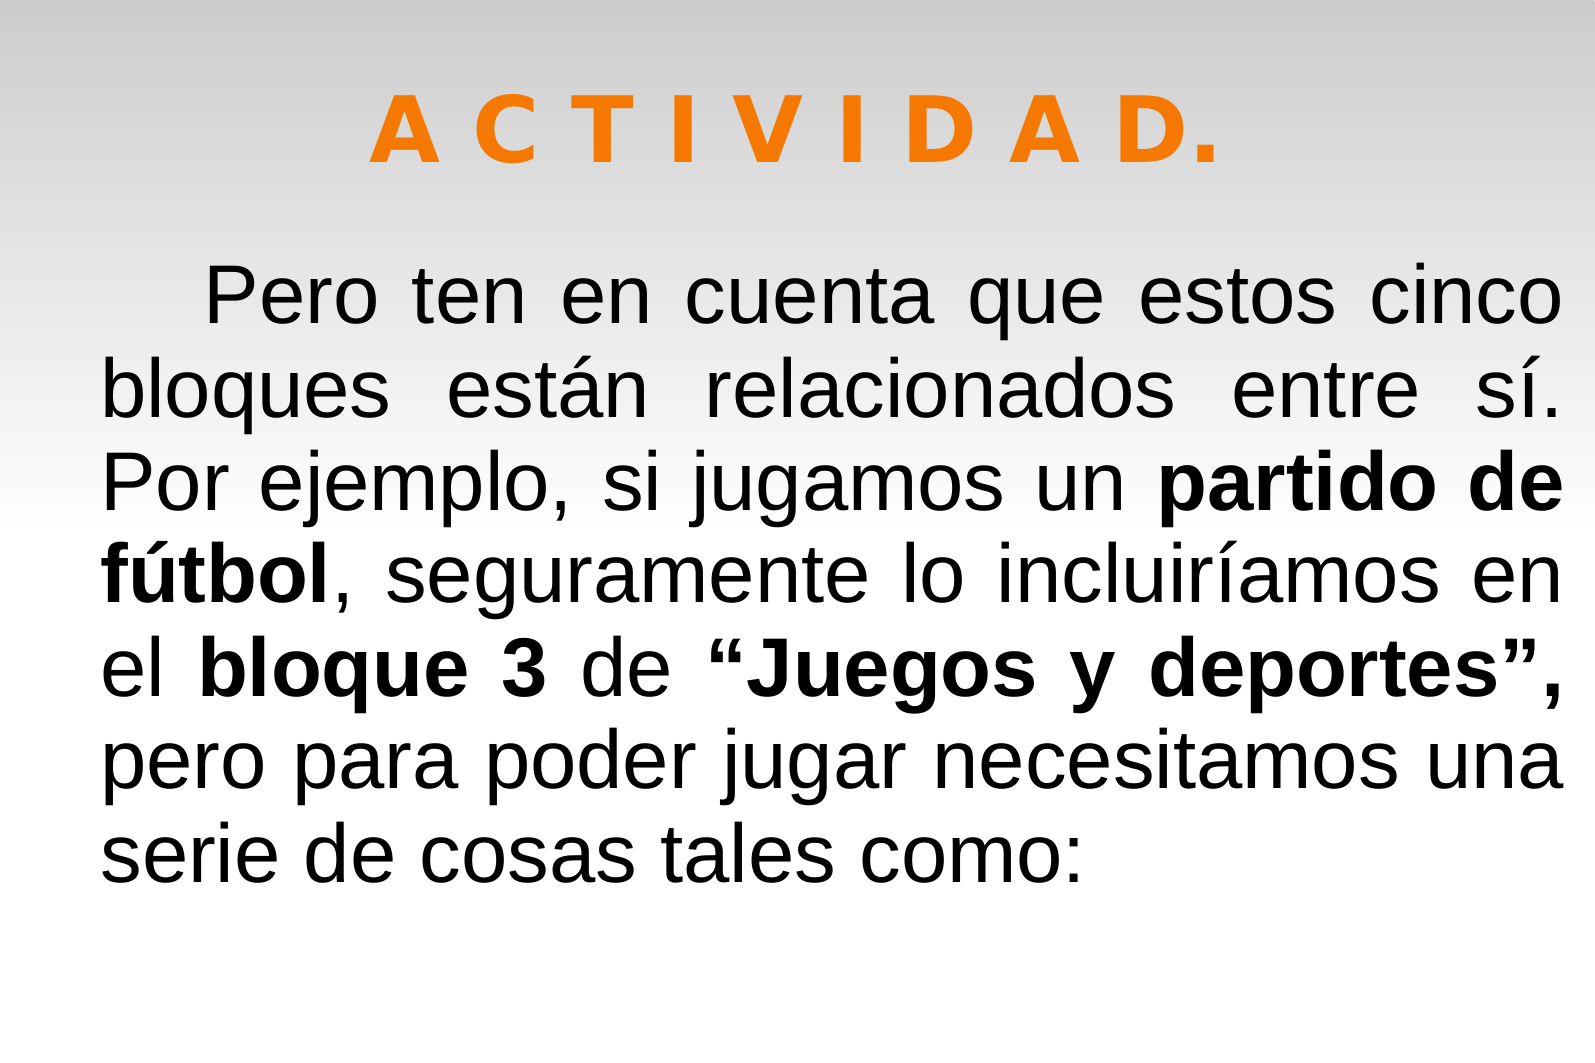

# A C T I V I D A D.
 Pero ten en cuenta que estos cinco bloques están relacionados entre sí. Por ejemplo, si jugamos un partido de fútbol, seguramente lo incluiríamos en el bloque 3 de “Juegos y deportes”, pero para poder jugar necesitamos una serie de cosas tales como: